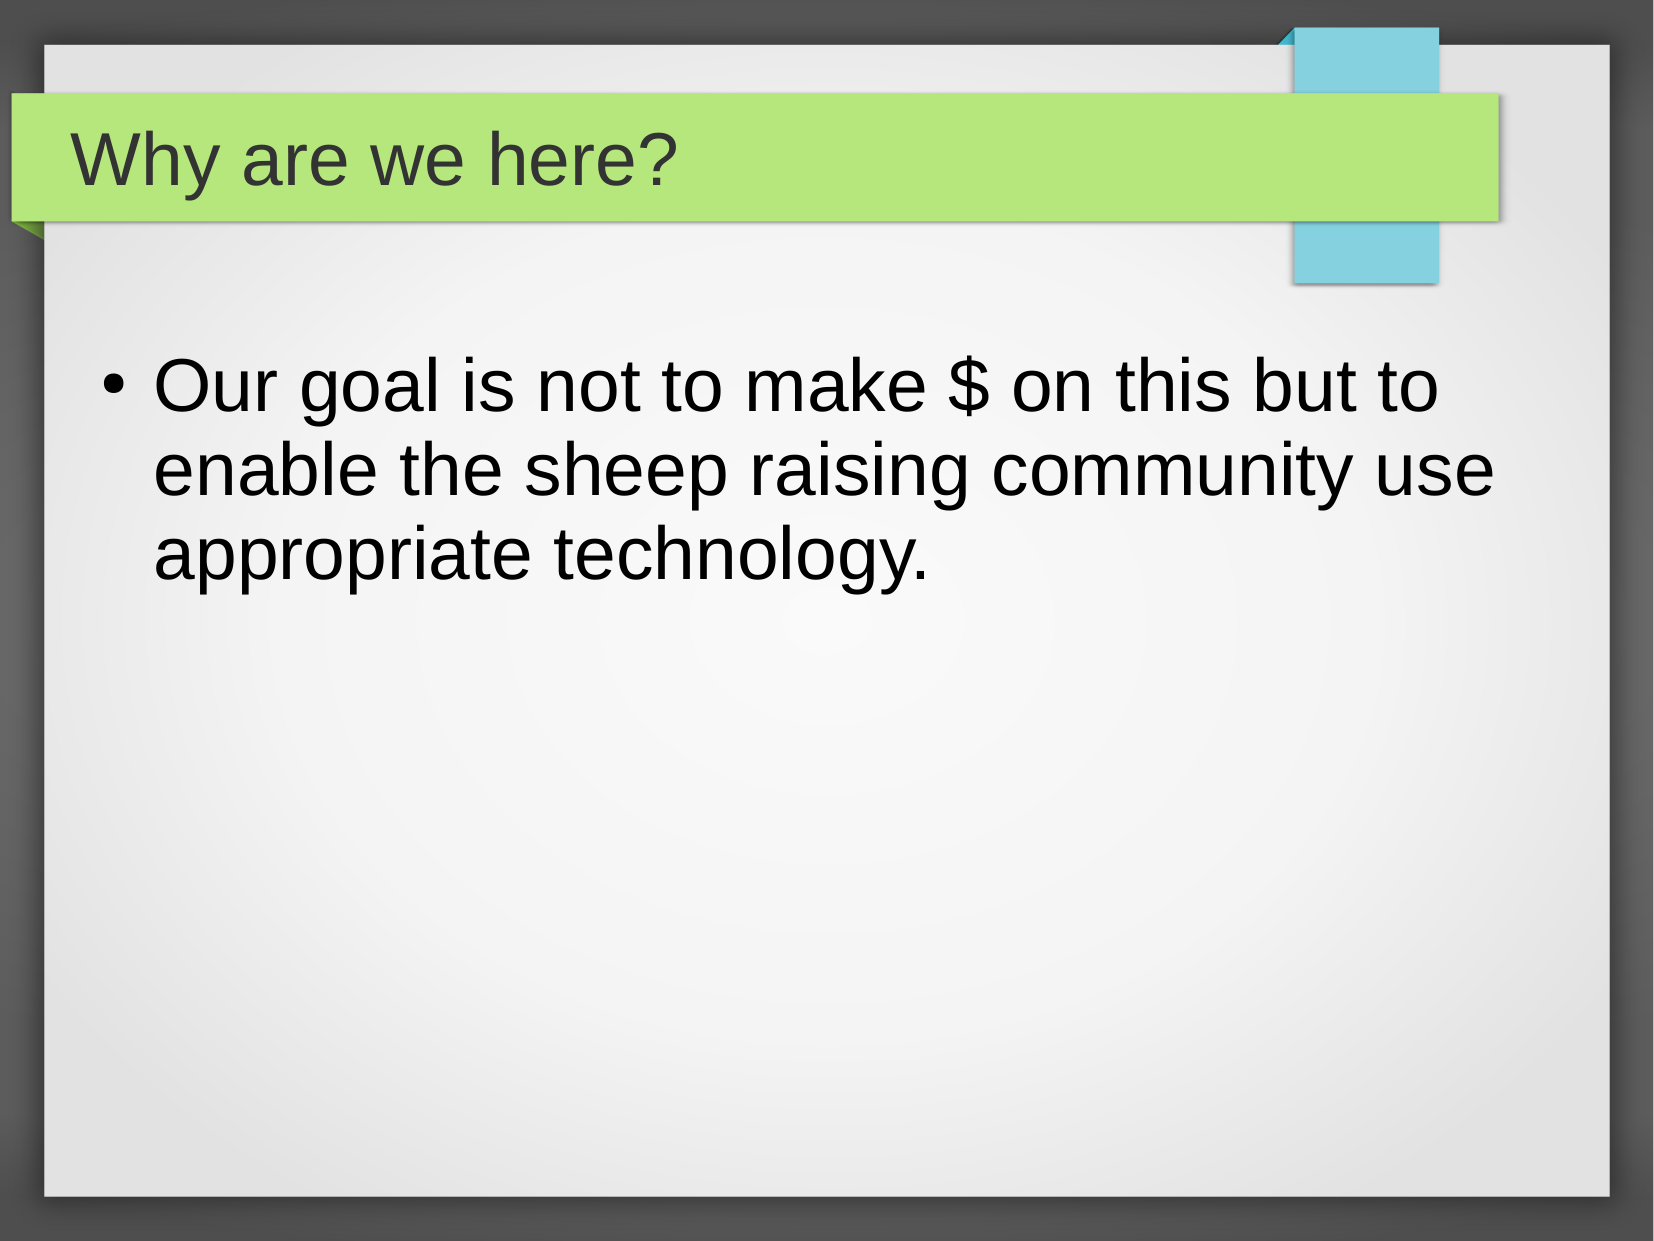

# Why are we here?
Our goal is not to make $ on this but to enable the sheep raising community use appropriate technology.